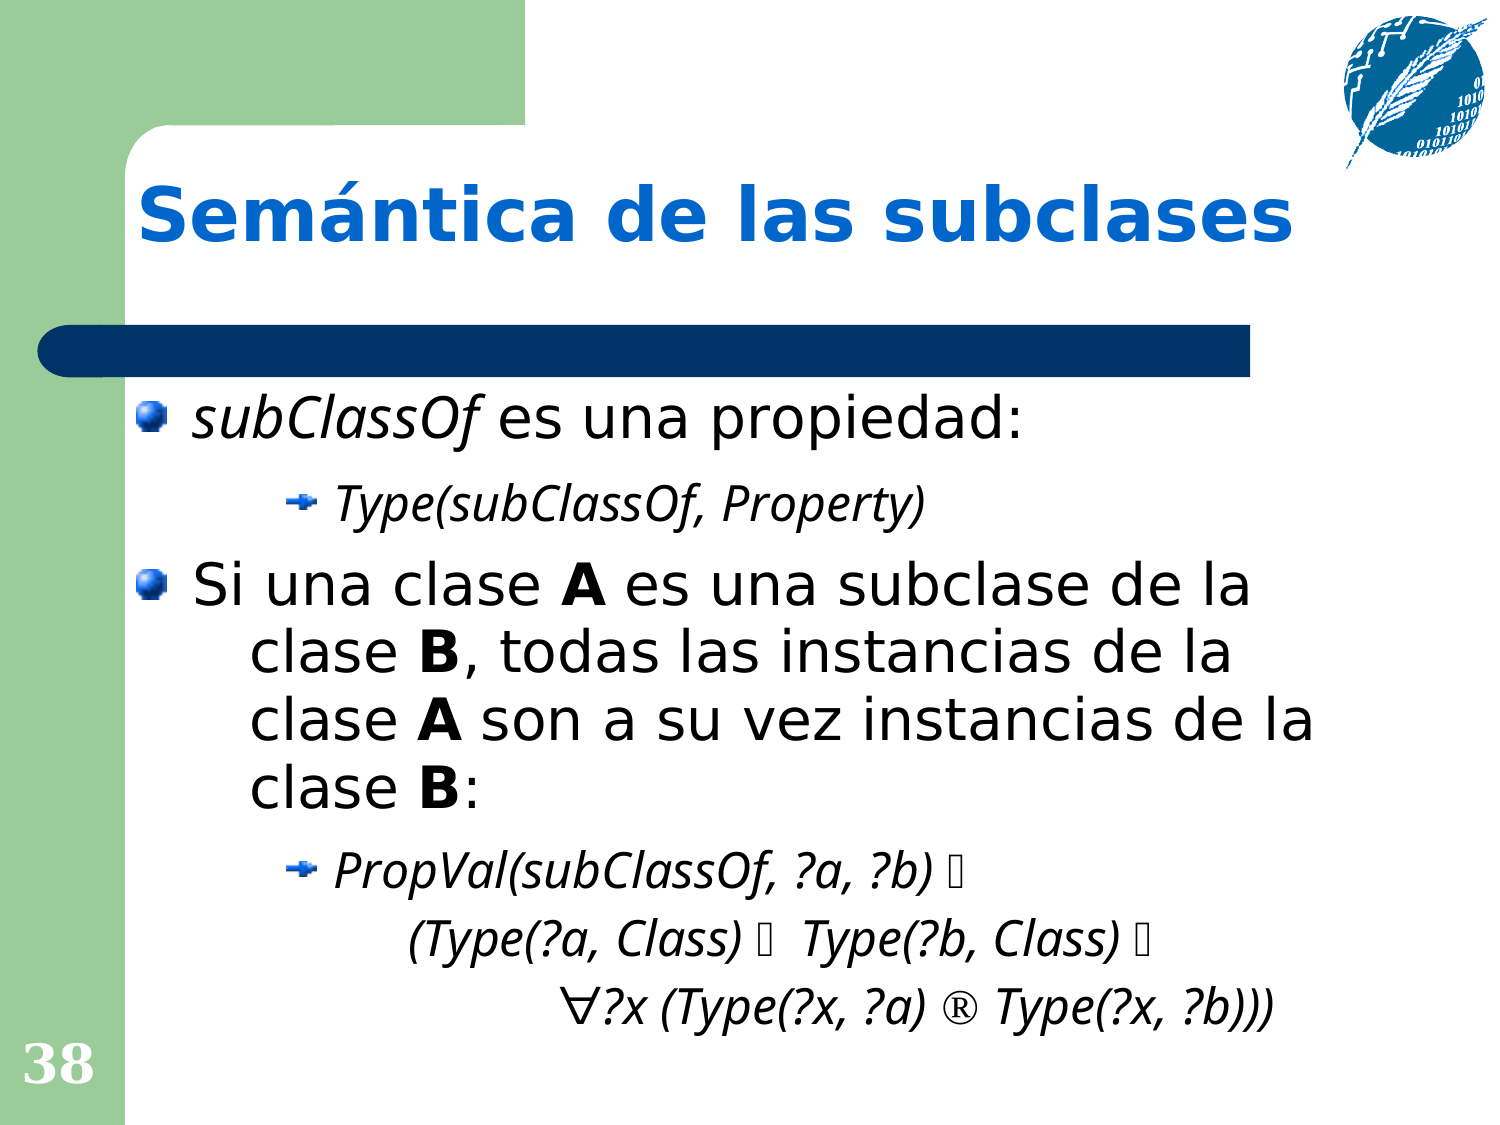

# Semántica de las subclases
subClassOf es una propiedad:
Type(subClassOf, Property)
Si una clase A es una subclase de la clase B, todas las instancias de la clase A son a su vez instancias de la clase B:
PropVal(subClassOf, ?a, ?b)
	(Type(?a, Class)  Type(?b, Class)
		∀?x (Type(?x, ?a) ® Type(?x, ?b)))
38